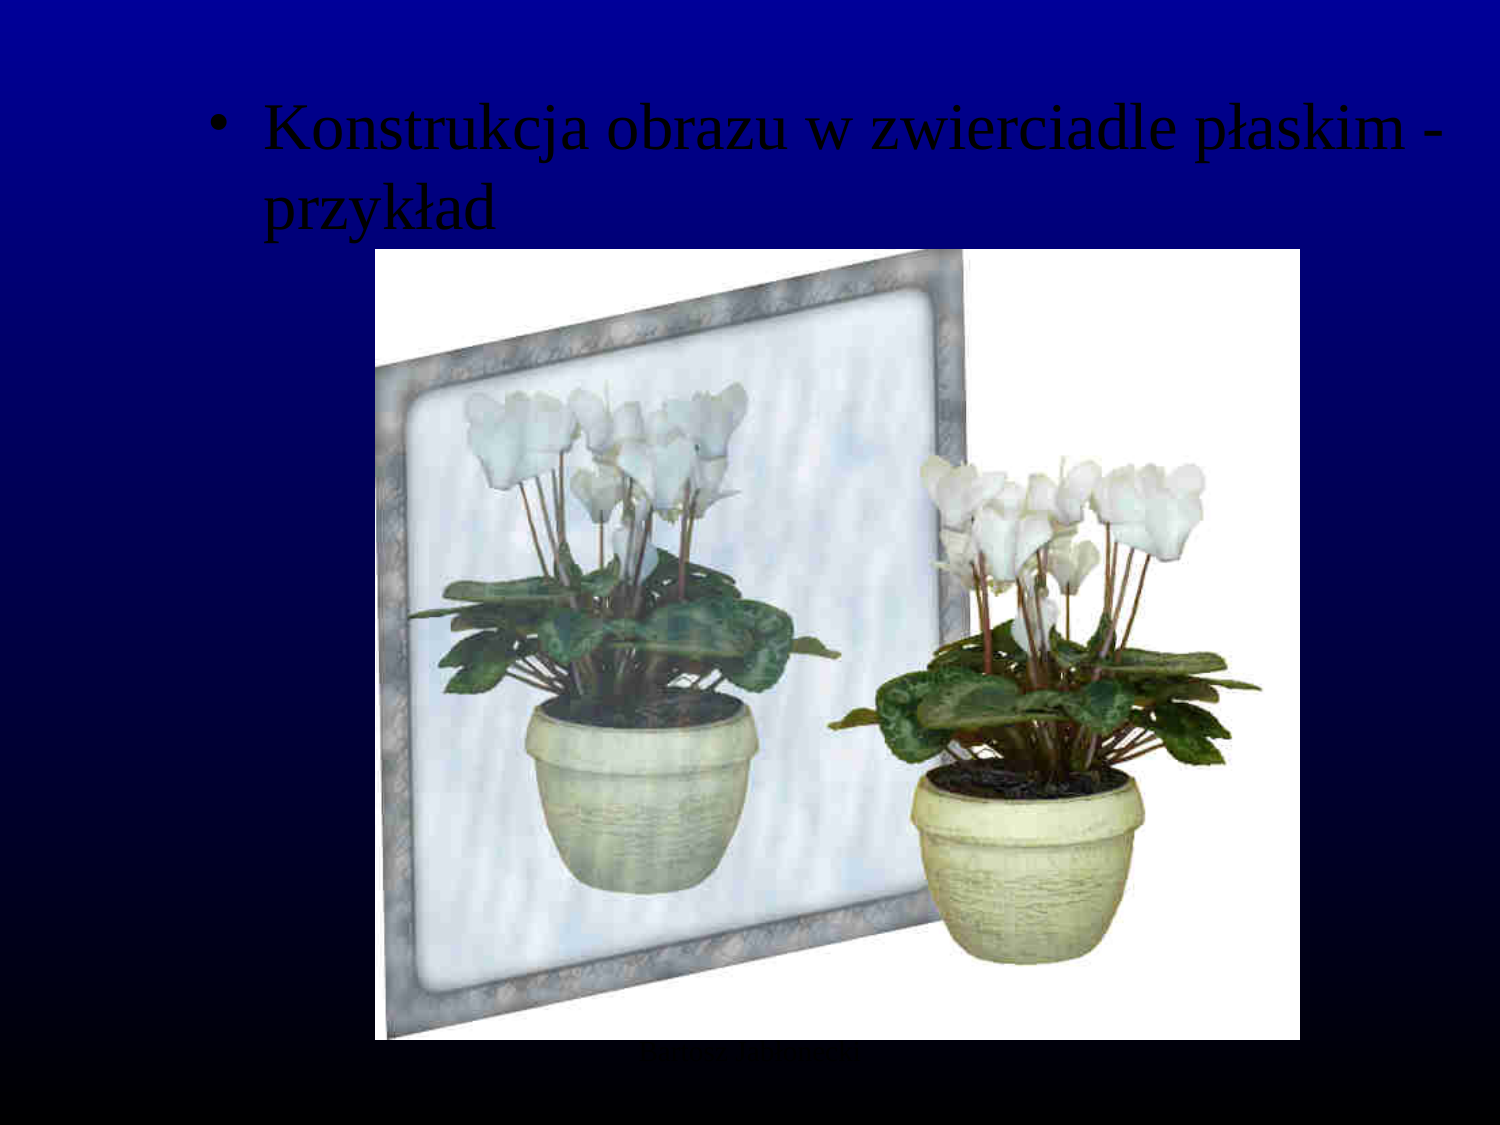

Konstrukcja obrazu w zwierciadle płaskim - przykład
Bartosz Jabłonecki